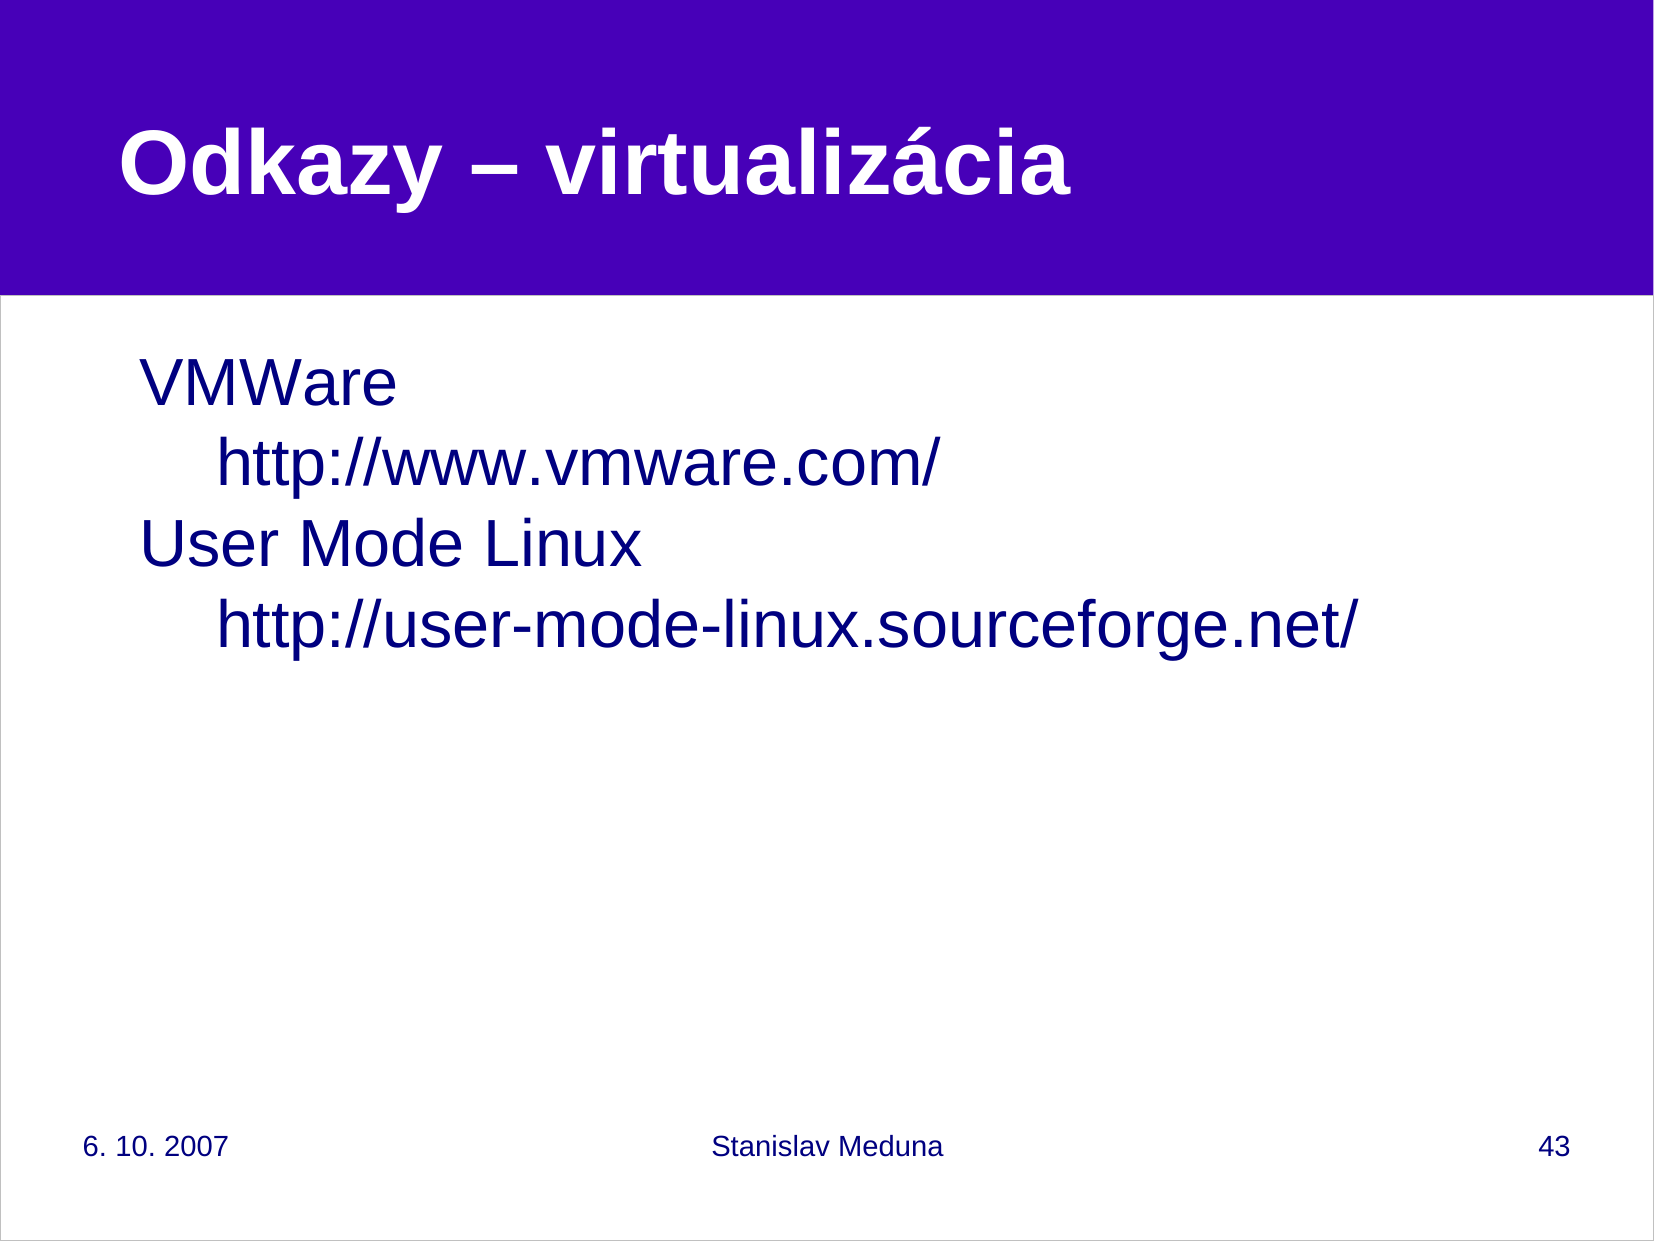

# Odkazy – virtualizácia
VMWare
http://www.vmware.com/
User Mode Linux
http://user-mode-linux.sourceforge.net/
6. 10. 2007
Stanislav Meduna
43